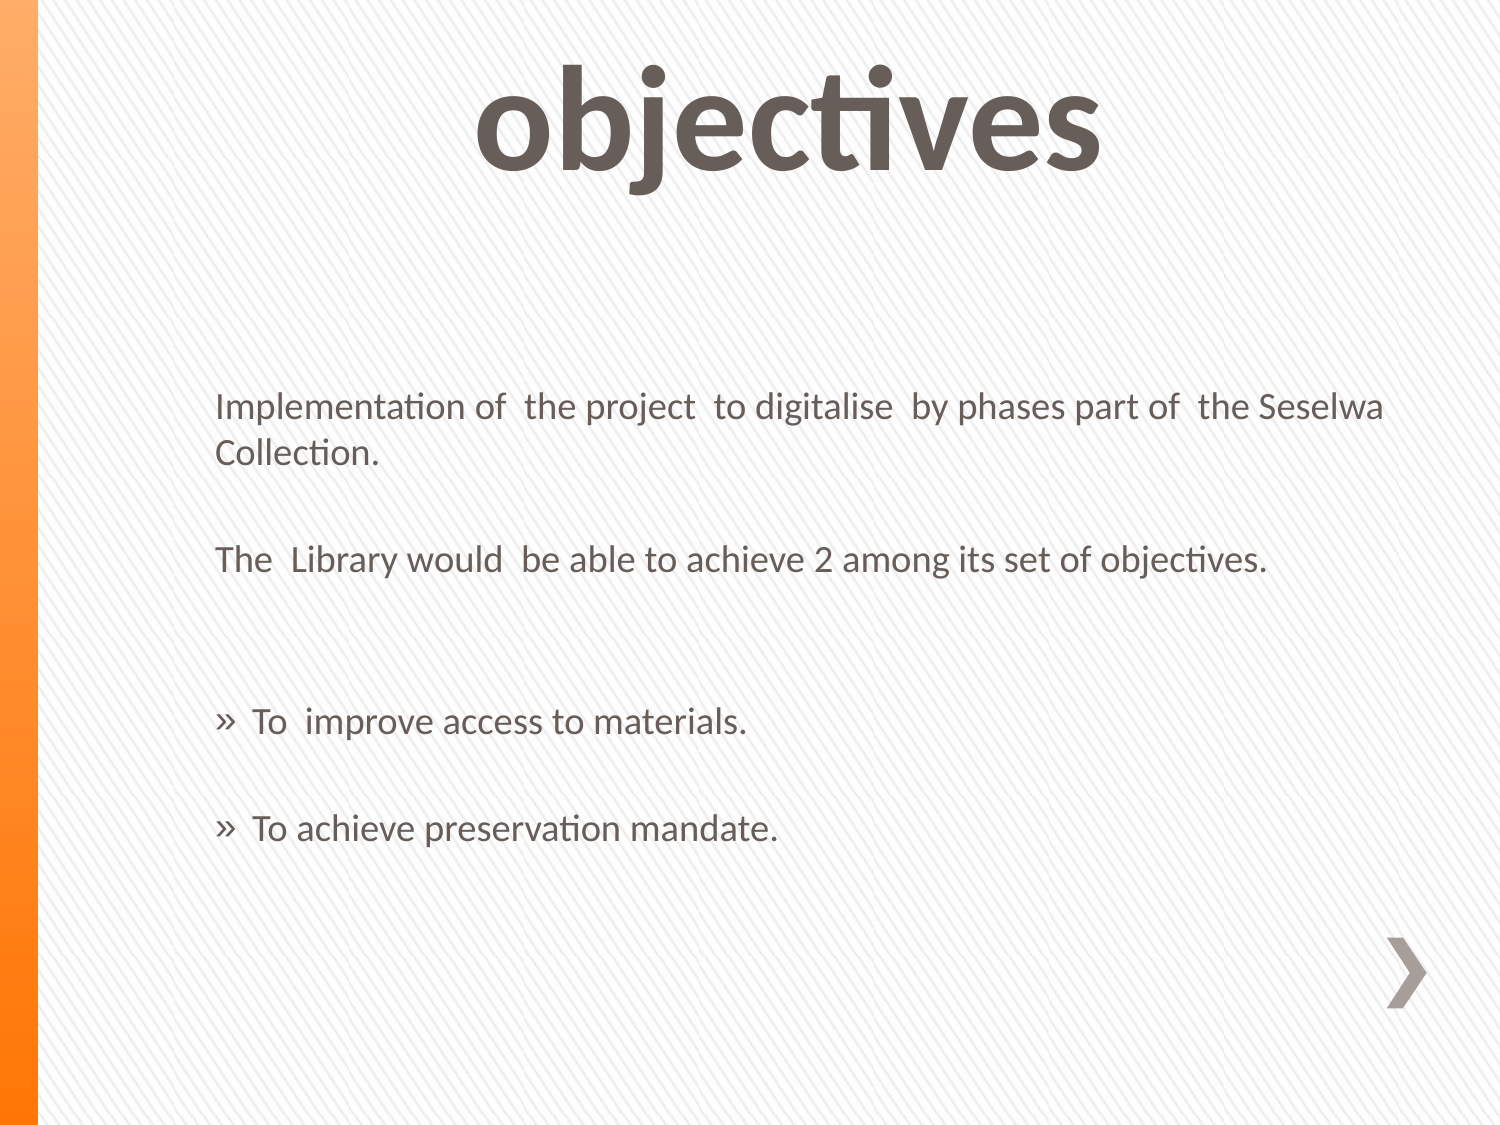

# objectives
Implementation of the project to digitalise by phases part of the Seselwa Collection.
The Library would be able to achieve 2 among its set of objectives.
To improve access to materials.
To achieve preservation mandate.